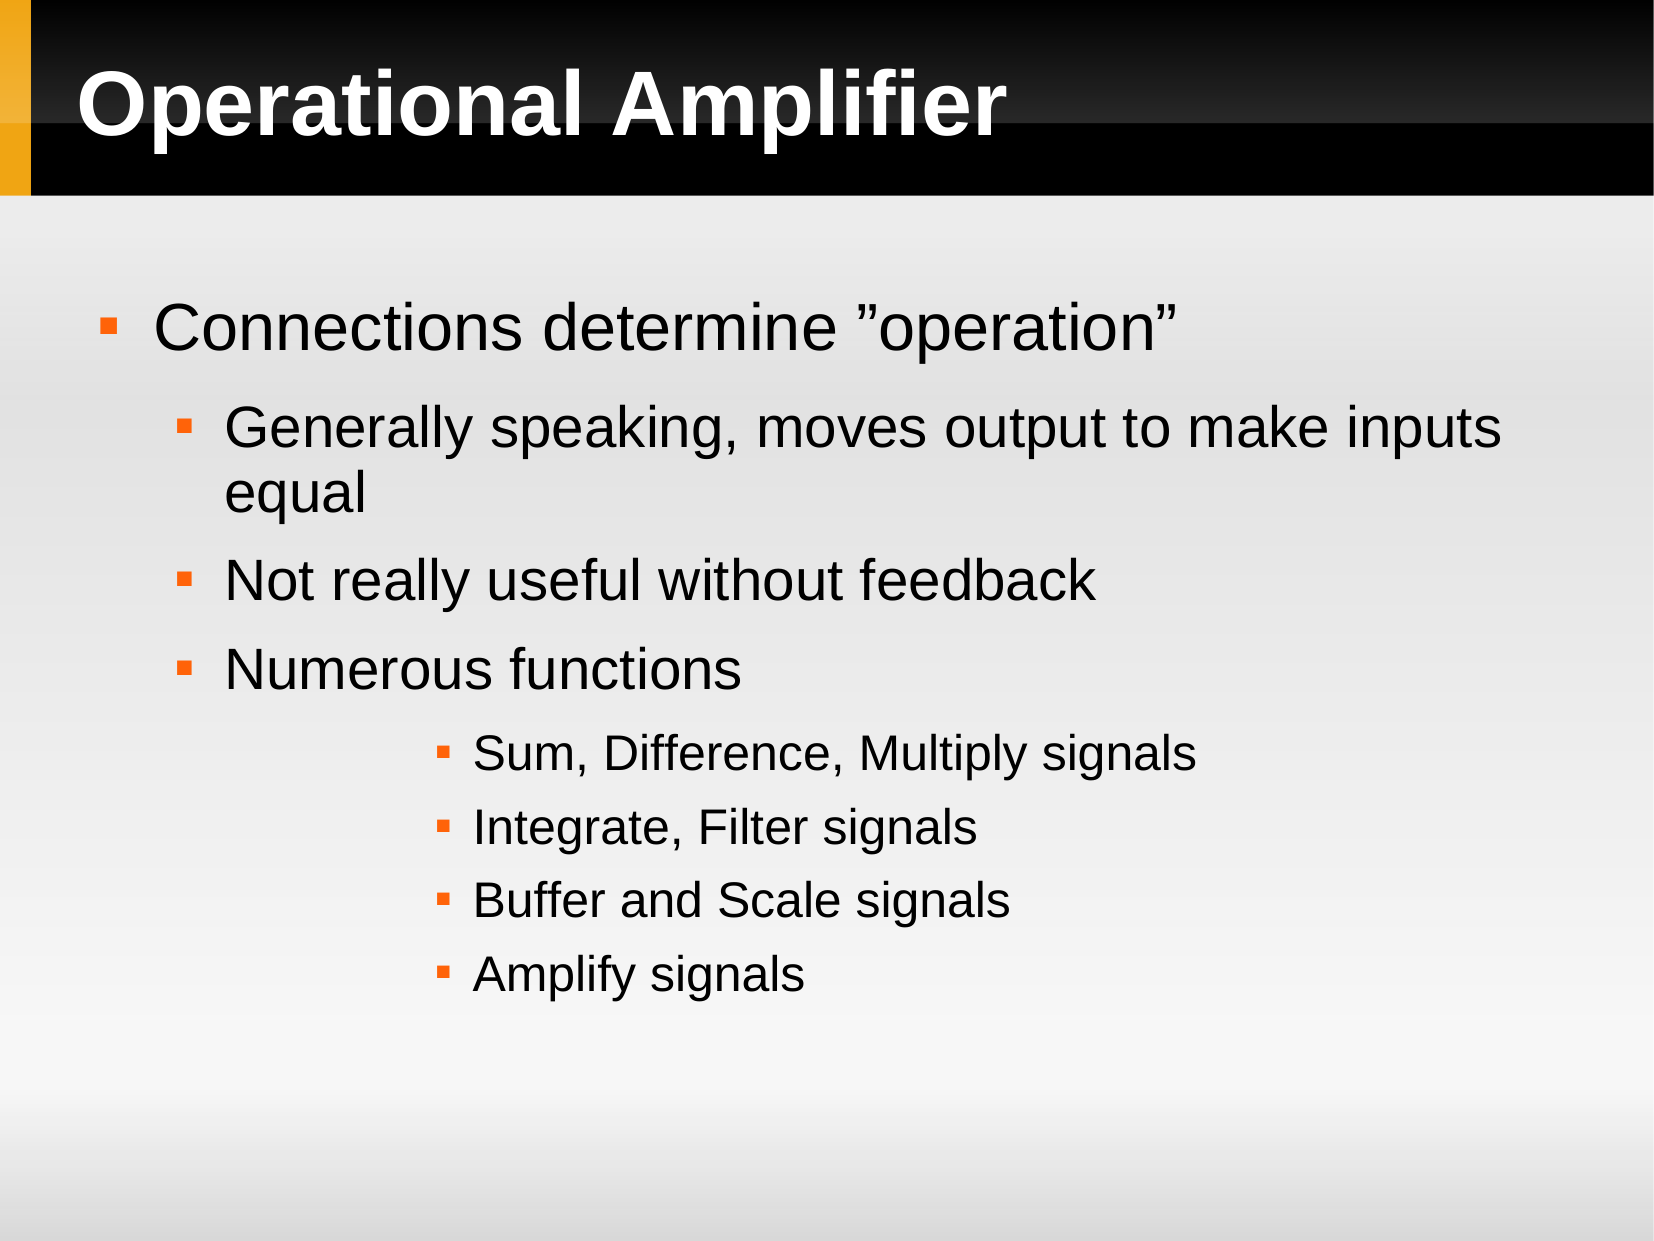

# Operational Amplifier
Connections determine ”operation”
Generally speaking, moves output to make inputs equal
Not really useful without feedback
Numerous functions
Sum, Difference, Multiply signals
Integrate, Filter signals
Buffer and Scale signals
Amplify signals